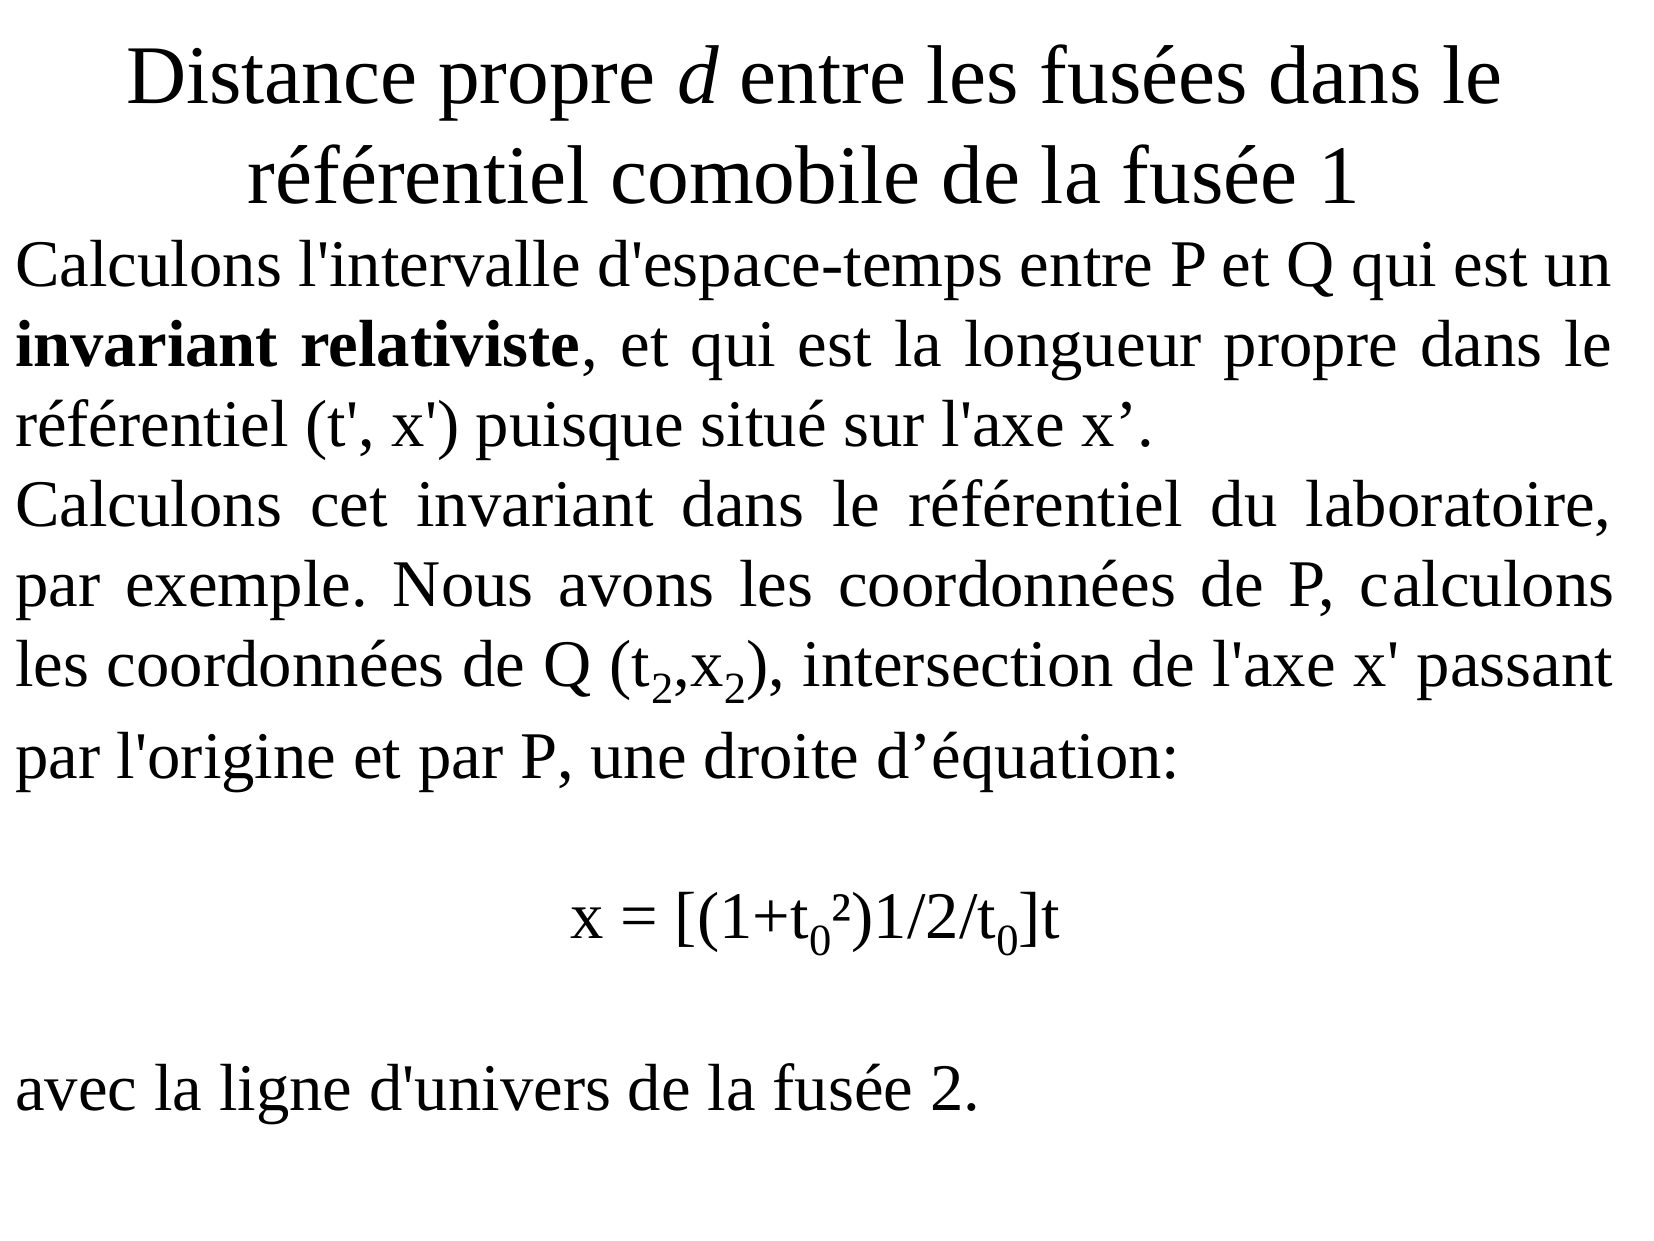

Distance propre d entre les fusées dans le référentiel comobile de la fusée 1
Calculons l'intervalle d'espace-temps entre P et Q qui est un invariant relativiste, et qui est la longueur propre dans le référentiel (t', x') puisque situé sur l'axe x’.
Calculons cet invariant dans le référentiel du laboratoire, par exemple. Nous avons les coordonnées de P, calculons les coordonnées de Q (t2,x2), intersection de l'axe x' passant par l'origine et par P, une droite d’équation:
 x = [(1+t0²)1/2/t0]t
avec la ligne d'univers de la fusée 2.